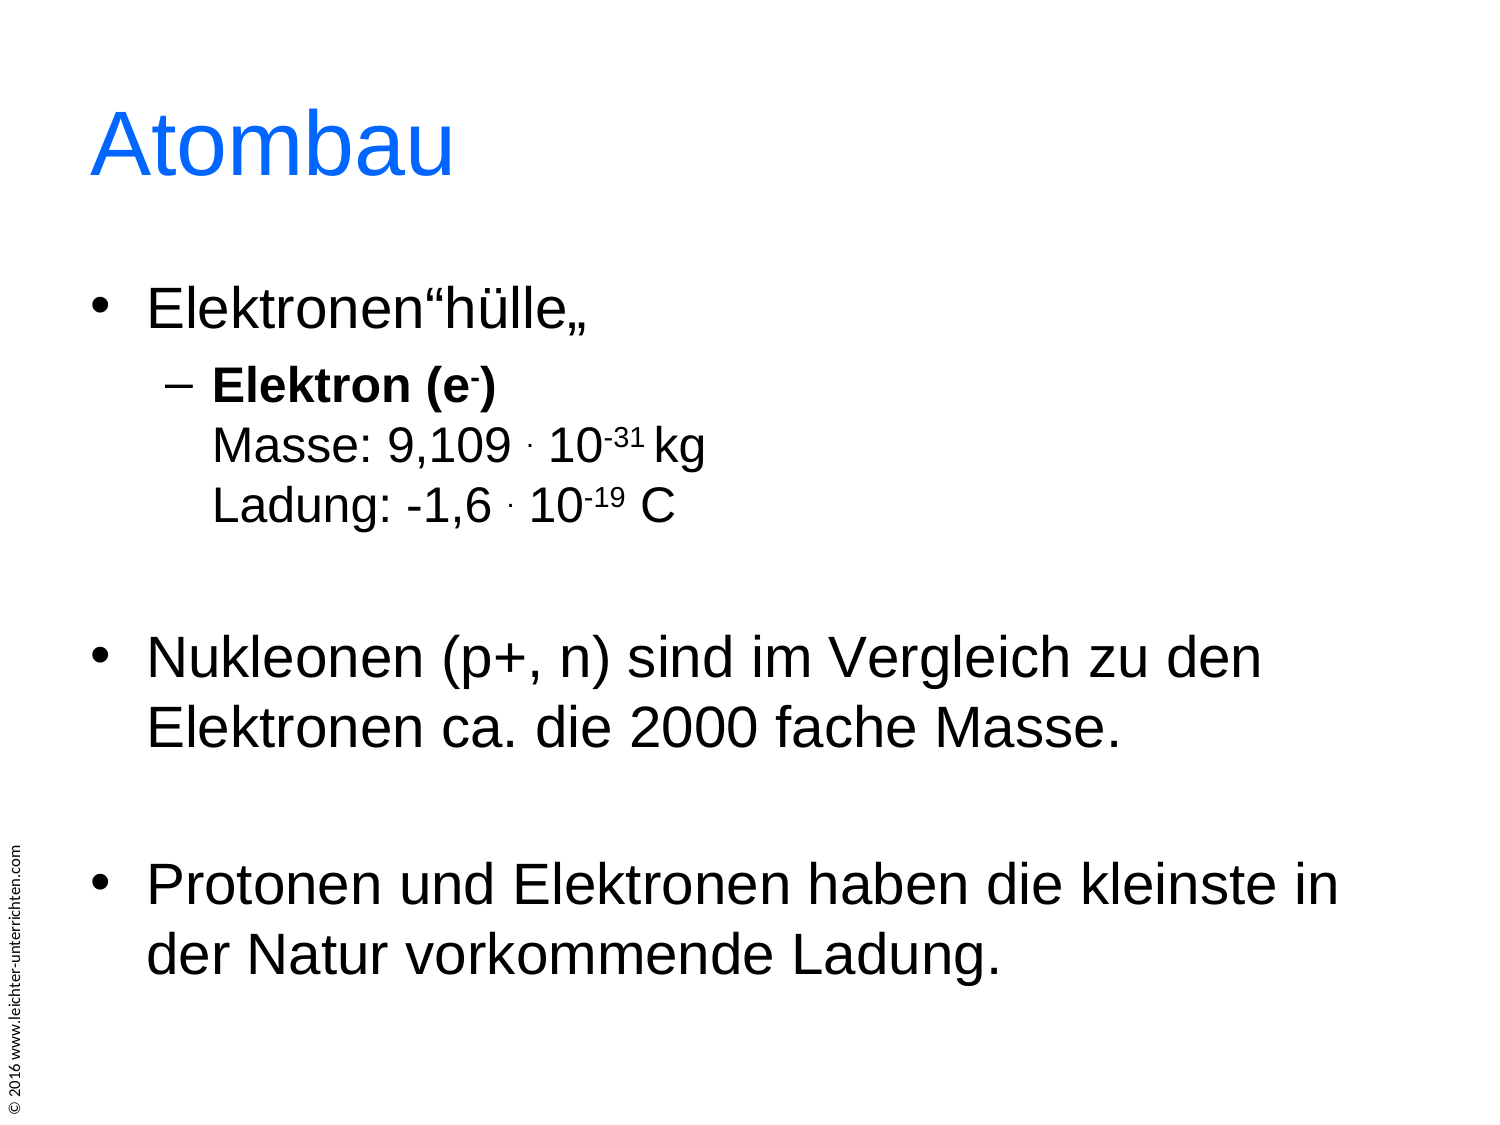

# Atombau
Elektronen“hülle„
Elektron (e-)
Masse: 9,109 . 10-31 kg
Ladung: -1,6 . 10-19 C
Nukleonen (p+, n) sind im Vergleich zu den Elektronen ca. die 2000 fache Masse.
Protonen und Elektronen haben die kleinste in der Natur vorkommende Ladung.